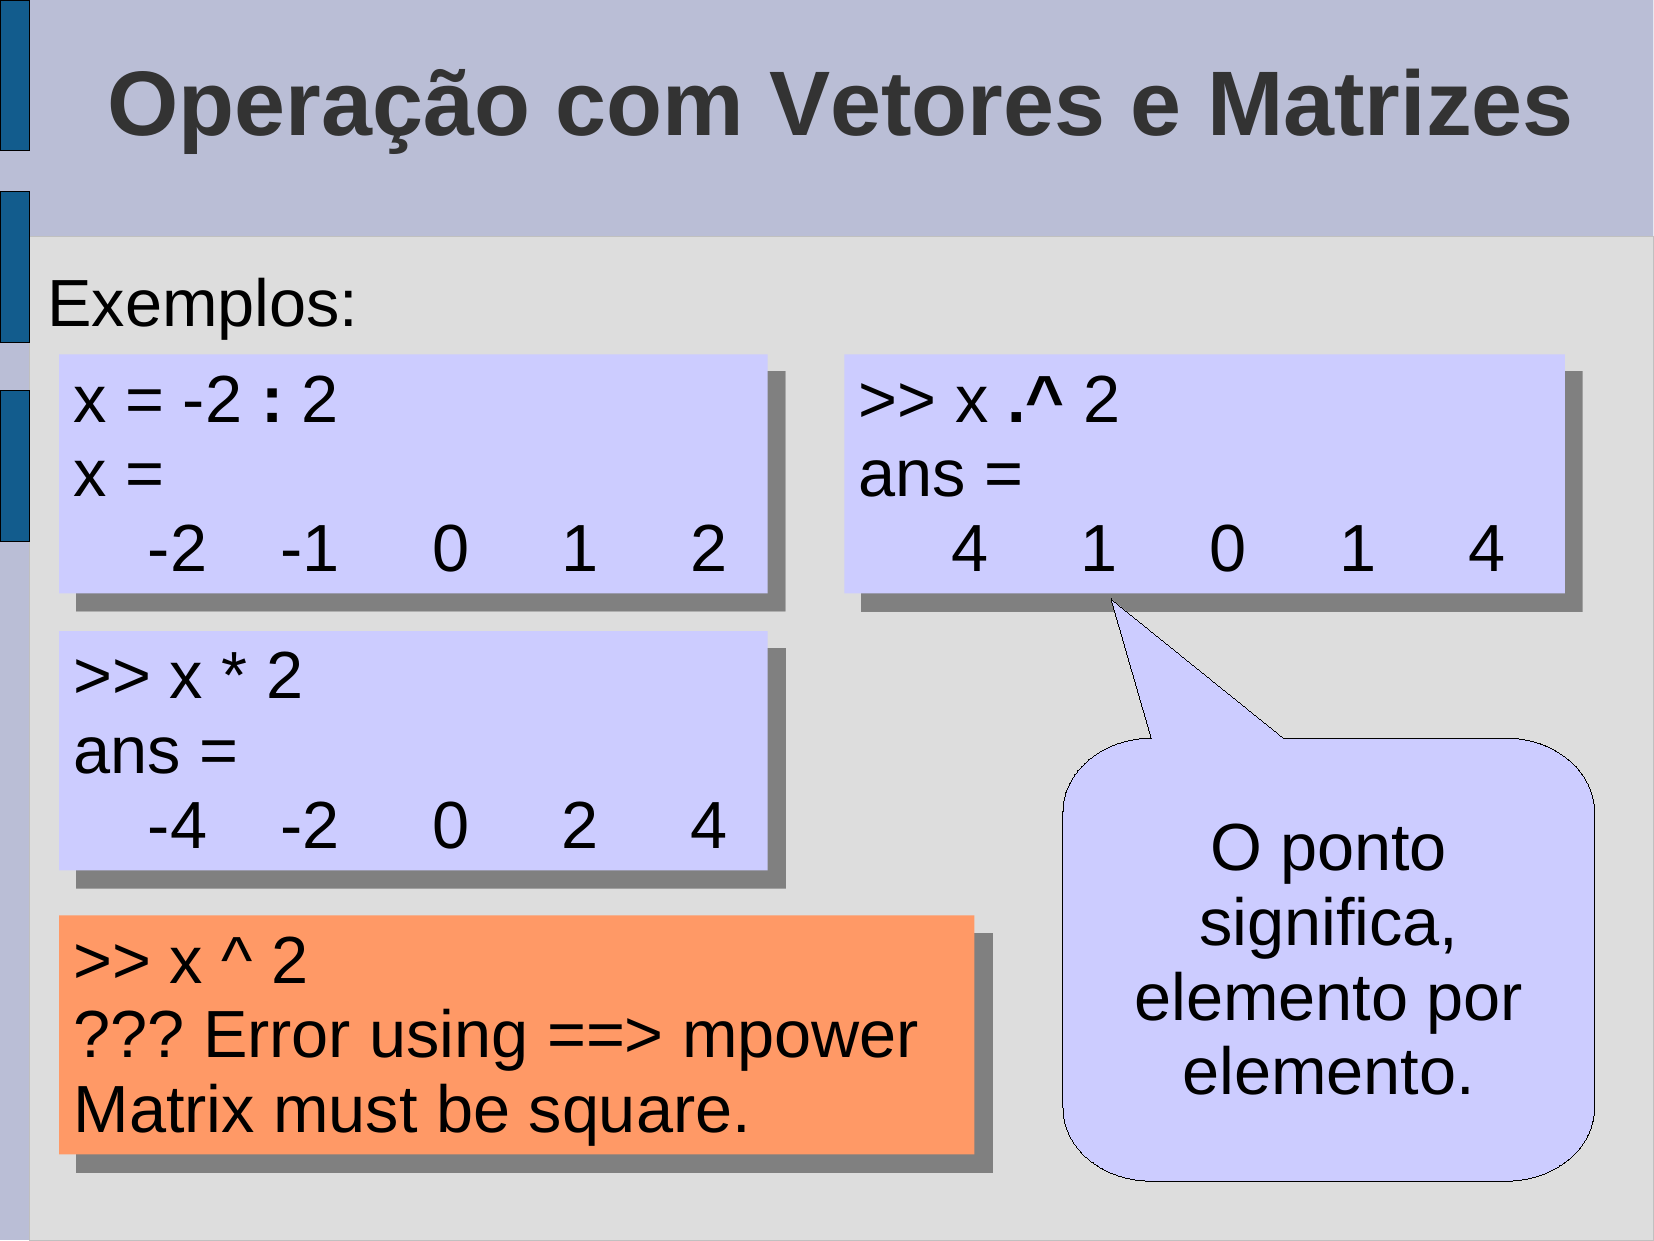

# Operação com Vetores e Matrizes
Exemplos:
x = -2 : 2
x =
 -2 -1 0 1 2
>> x .^ 2
ans =
 4 1 0 1 4
>> x * 2
ans =
 -4 -2 0 2 4
O ponto significa, elemento por elemento.
>> x ^ 2
??? Error using ==> mpower
Matrix must be square.